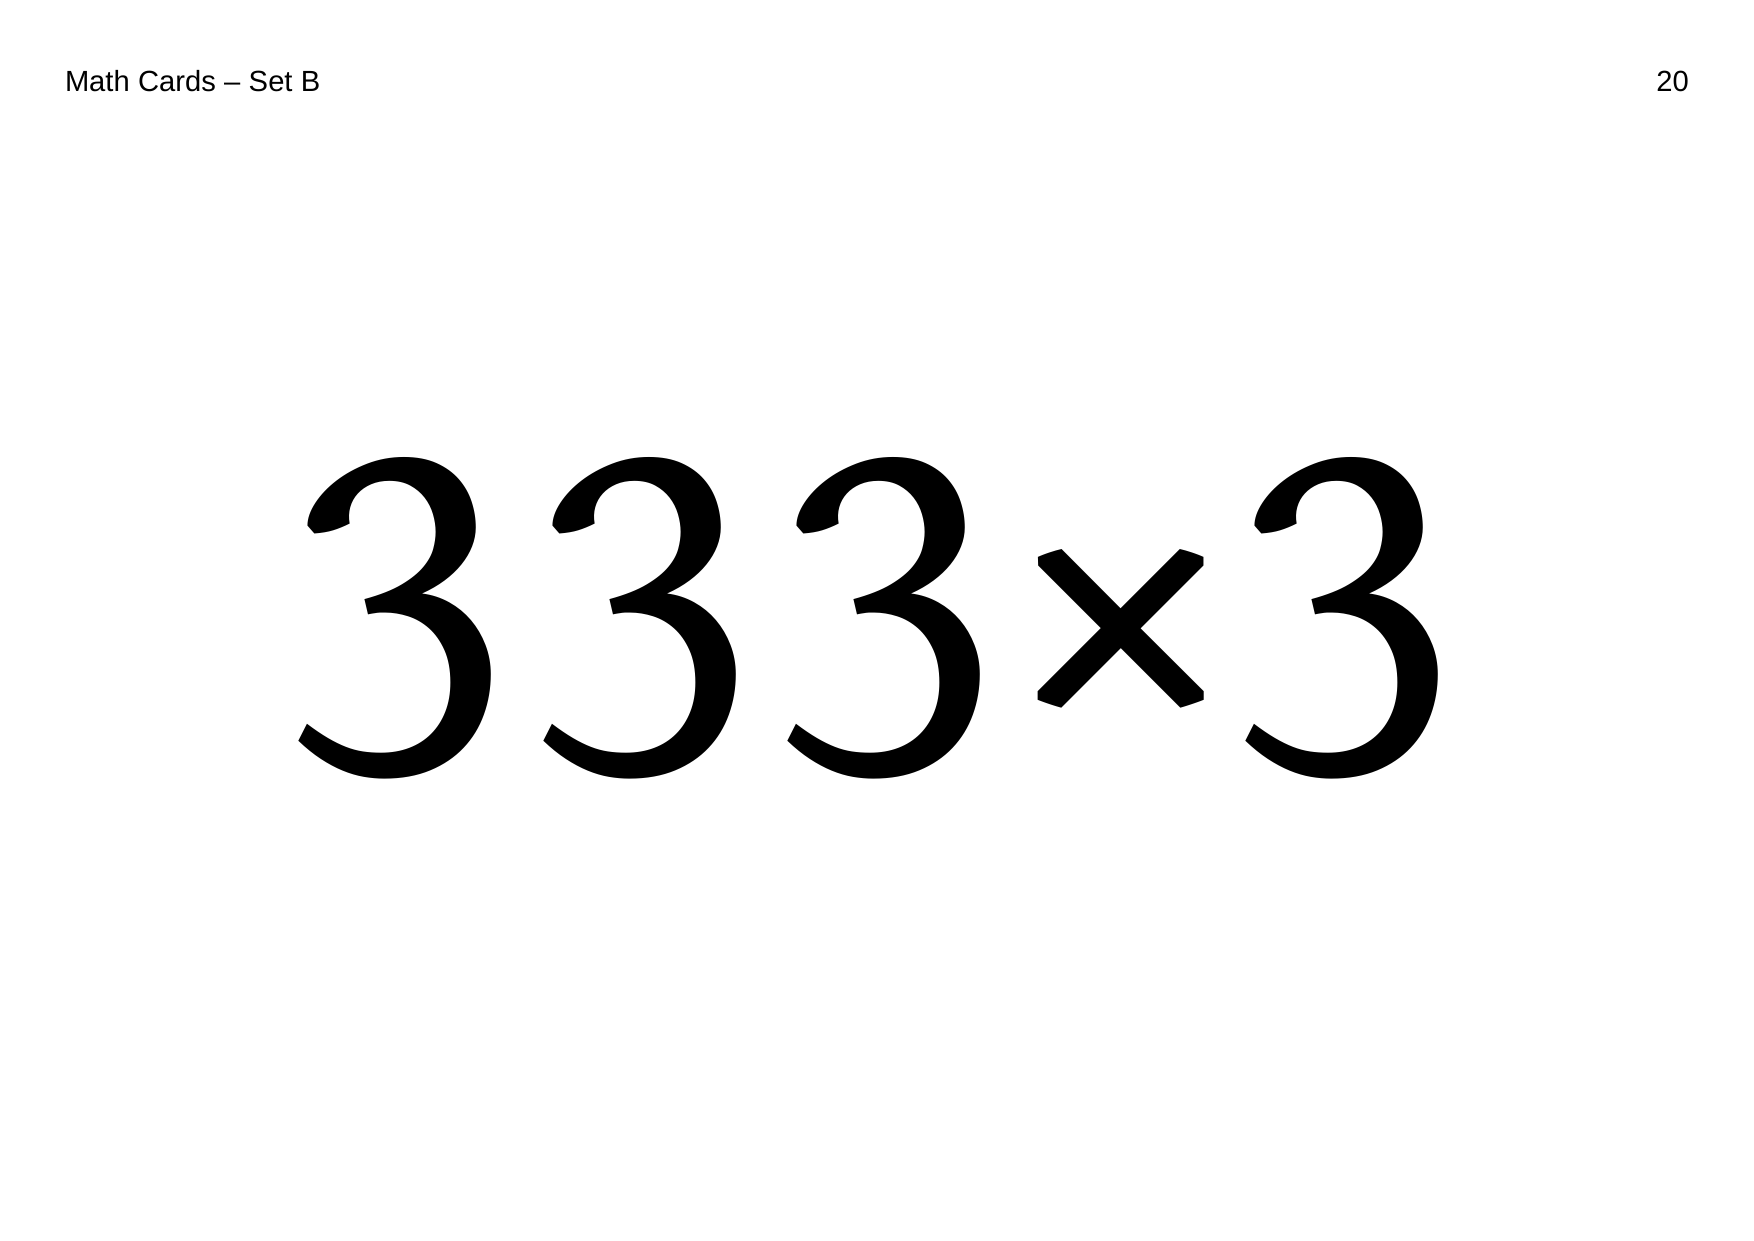

Math Cards – Set B
20
333×3